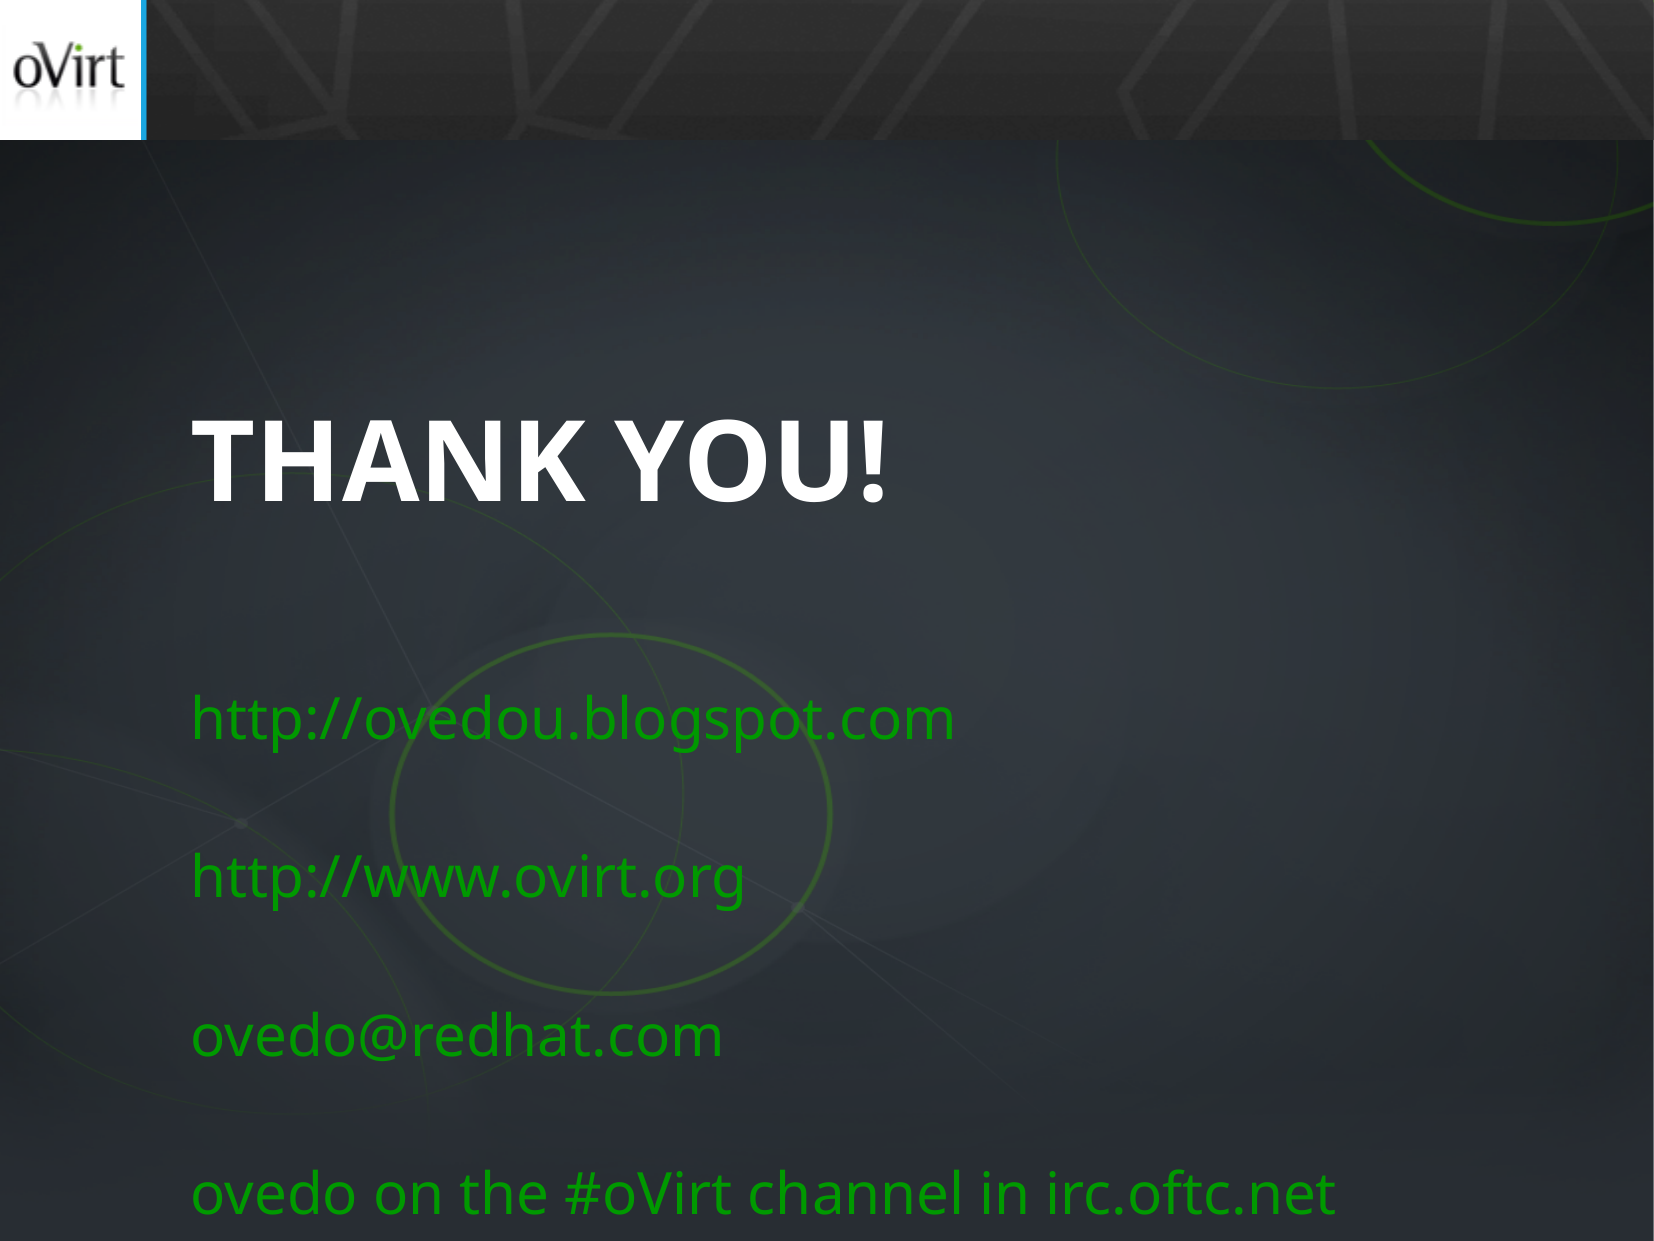

THANK YOU!
http://ovedou.blogspot.com
http://www.ovirt.org
ovedo@redhat.com
ovedo on the #oVirt channel in irc.oftc.net